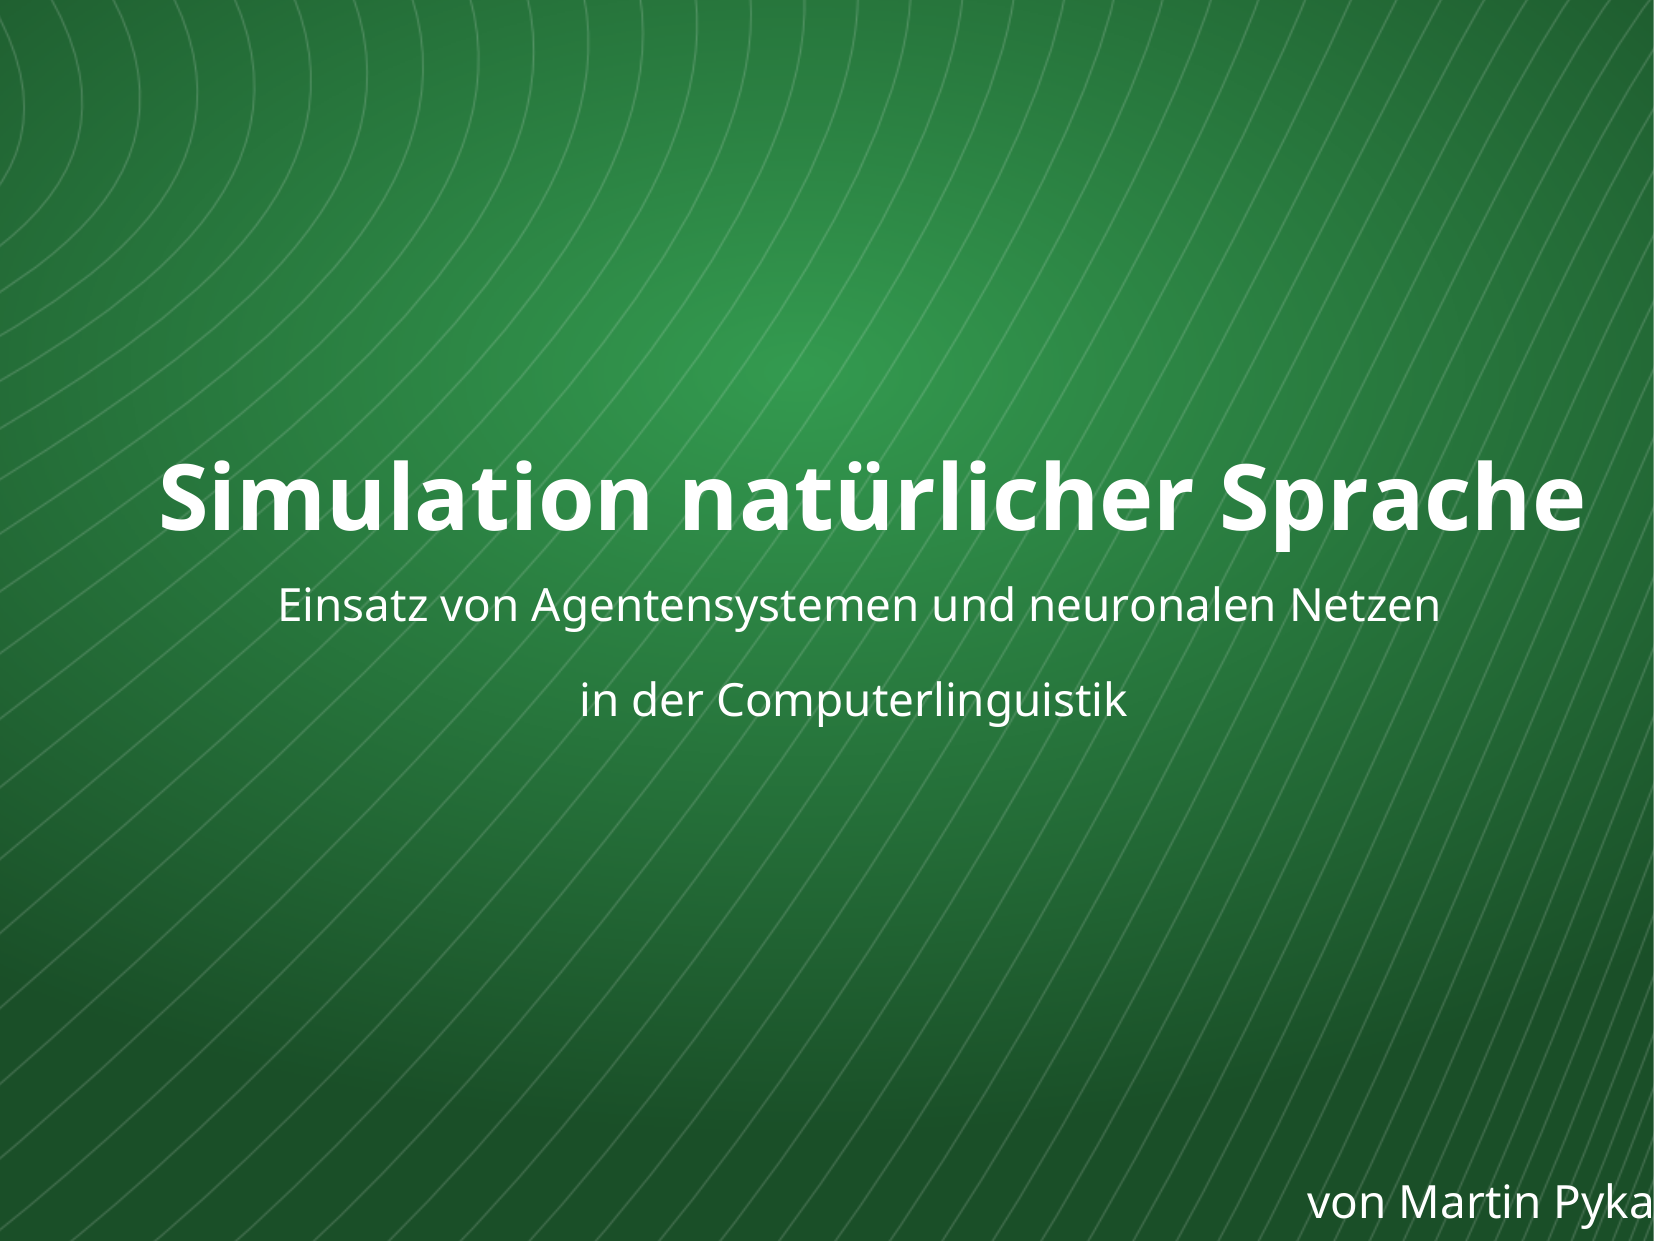

Simulation natürlicher Sprache
Einsatz von Agentensystemen und neuronalen Netzen
in der Computerlinguistik
von Martin Pyka